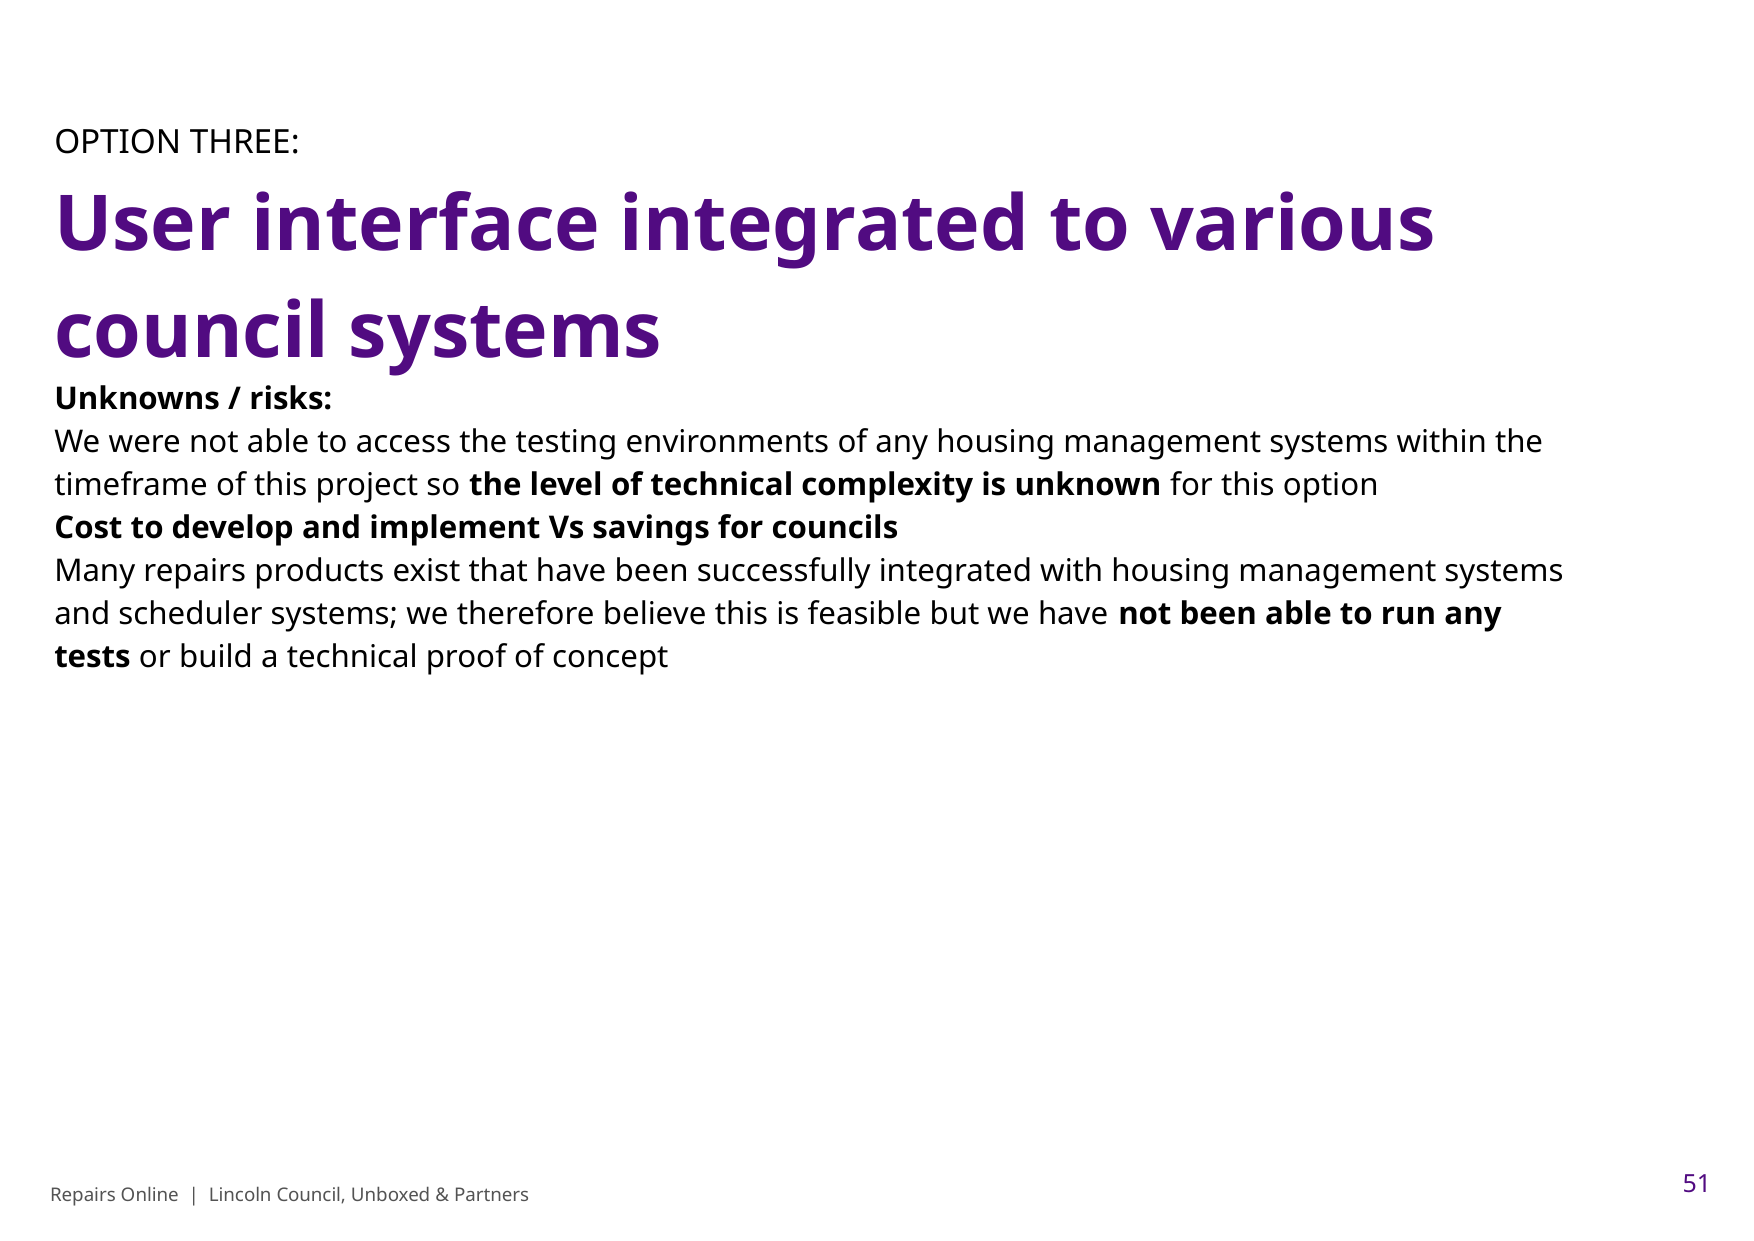

# OPTION THREE: User interface integrated to various council systems Unknowns / risks: We were not able to access the testing environments of any housing management systems within the timeframe of this project so the level of technical complexity is unknown for this option Cost to develop and implement Vs savings for councils Many repairs products exist that have been successfully integrated with housing management systems and scheduler systems; we therefore believe this is feasible but we have not been able to run any tests or build a technical proof of concept